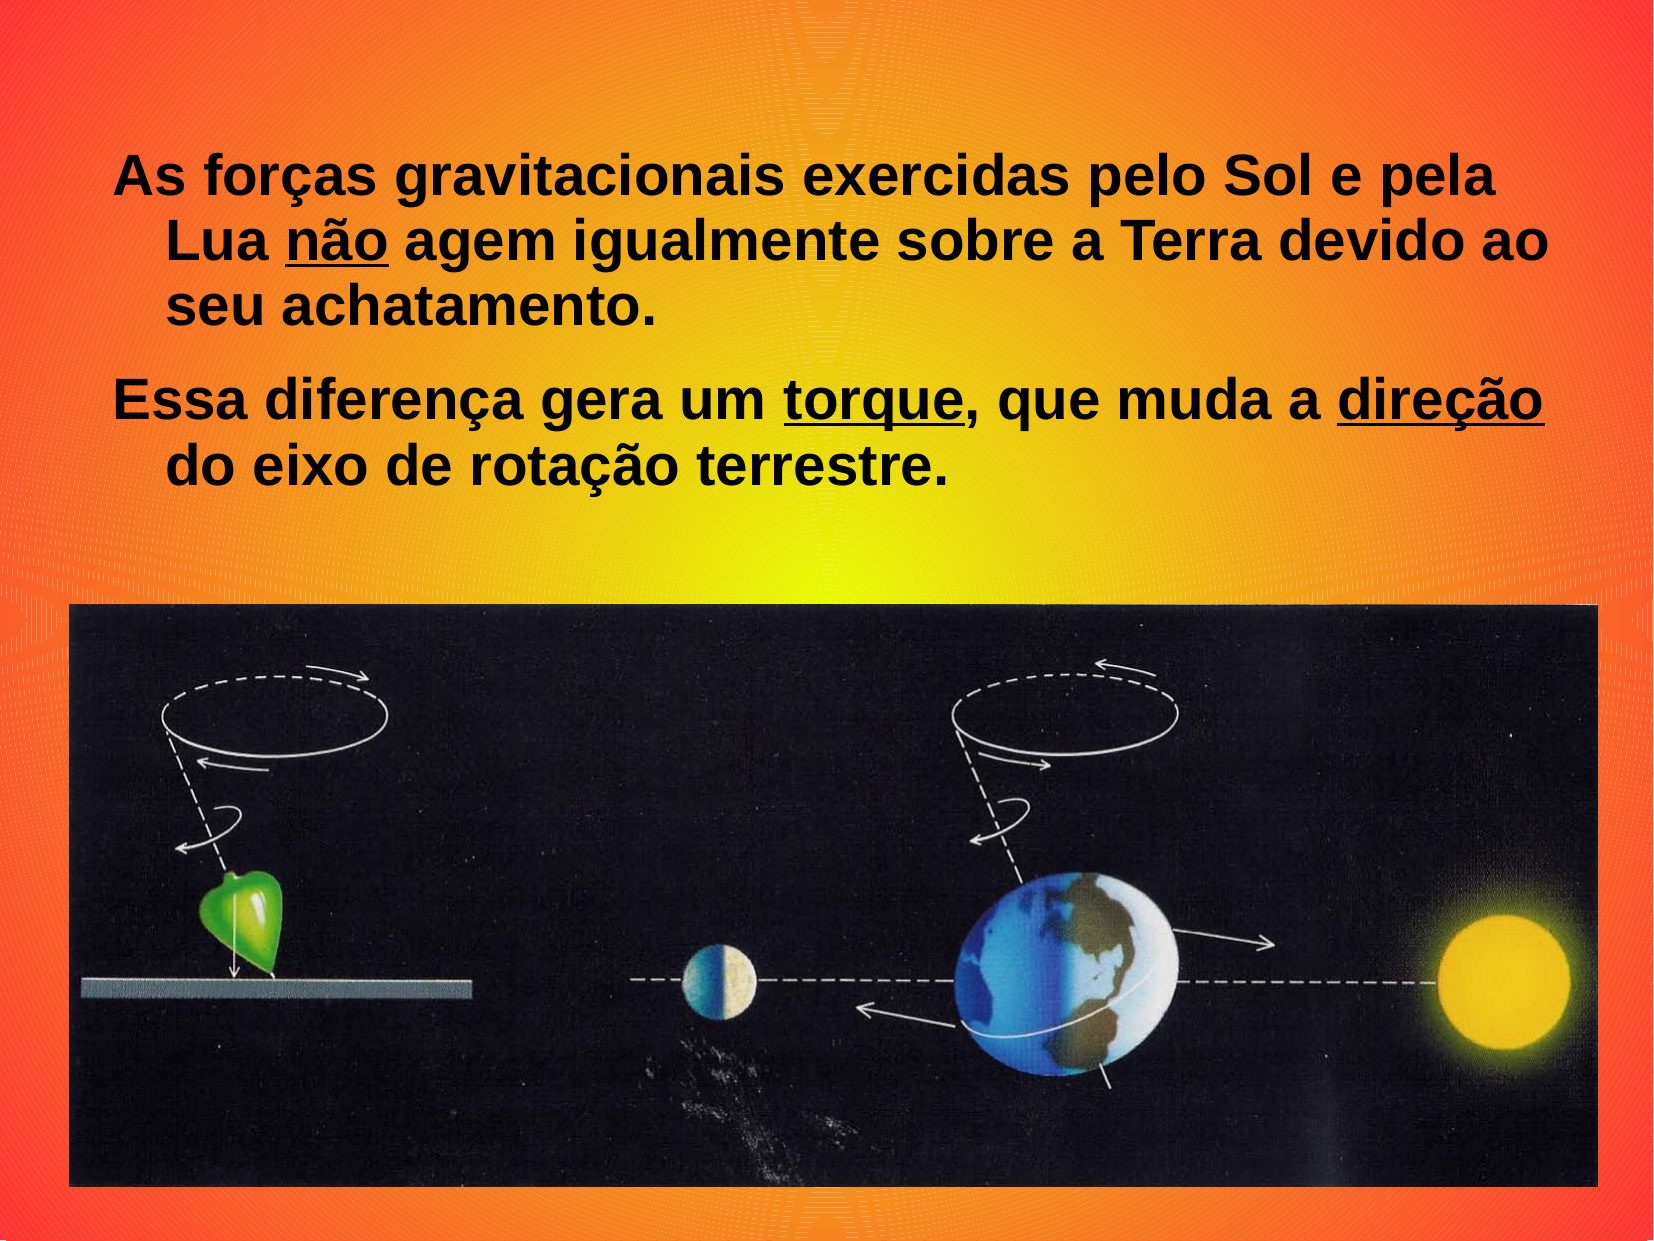

#
As forças gravitacionais exercidas pelo Sol e pela Lua não agem igualmente sobre a Terra devido ao seu achatamento.
Essa diferença gera um torque, que muda a direção do eixo de rotação terrestre.